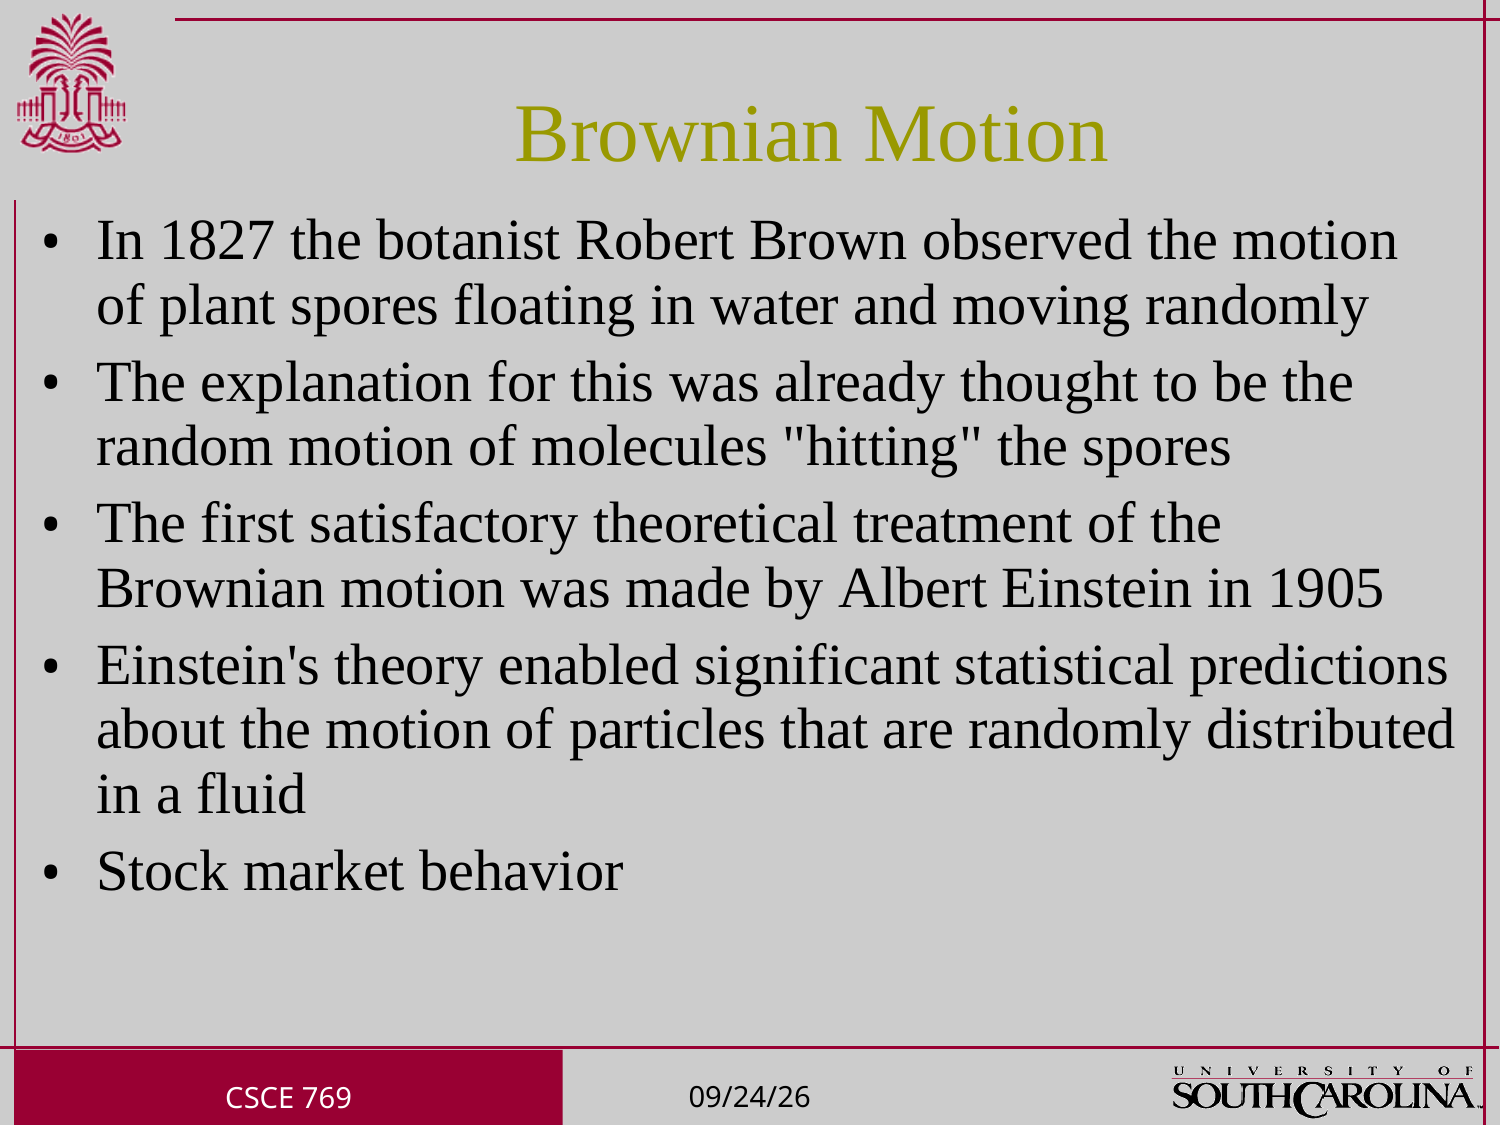

# Brownian Motion
In 1827 the botanist Robert Brown observed the motion of plant spores floating in water and moving randomly
The explanation for this was already thought to be the random motion of molecules "hitting" the spores
The first satisfactory theoretical treatment of the Brownian motion was made by Albert Einstein in 1905
Einstein's theory enabled significant statistical predictions about the motion of particles that are randomly distributed in a fluid
Stock market behavior